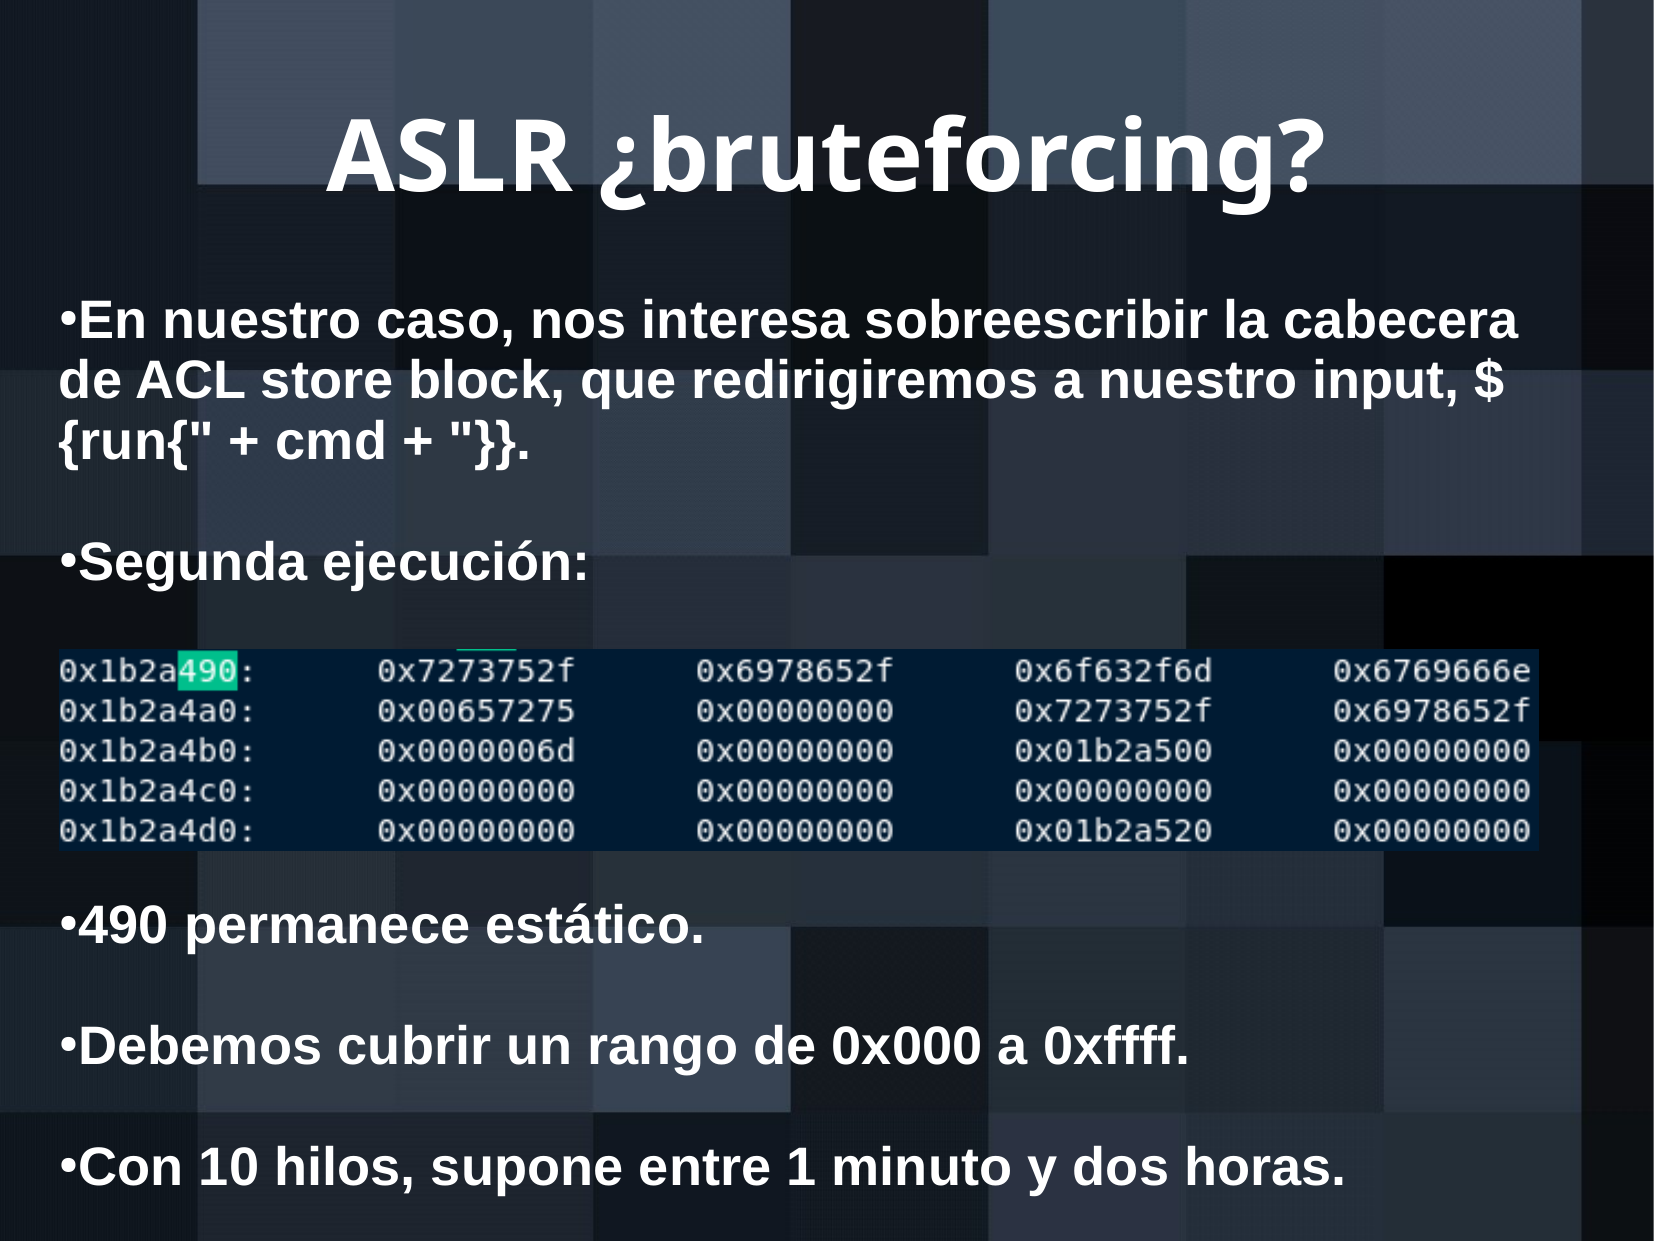

# ASLR ¿bruteforcing?
En nuestro caso, nos interesa sobreescribir la cabecera de ACL store block, que redirigiremos a nuestro input, ${run{" + cmd + "}}.
Segunda ejecución:
490 permanece estático.
Debemos cubrir un rango de 0x000 a 0xffff.
Con 10 hilos, supone entre 1 minuto y dos horas.